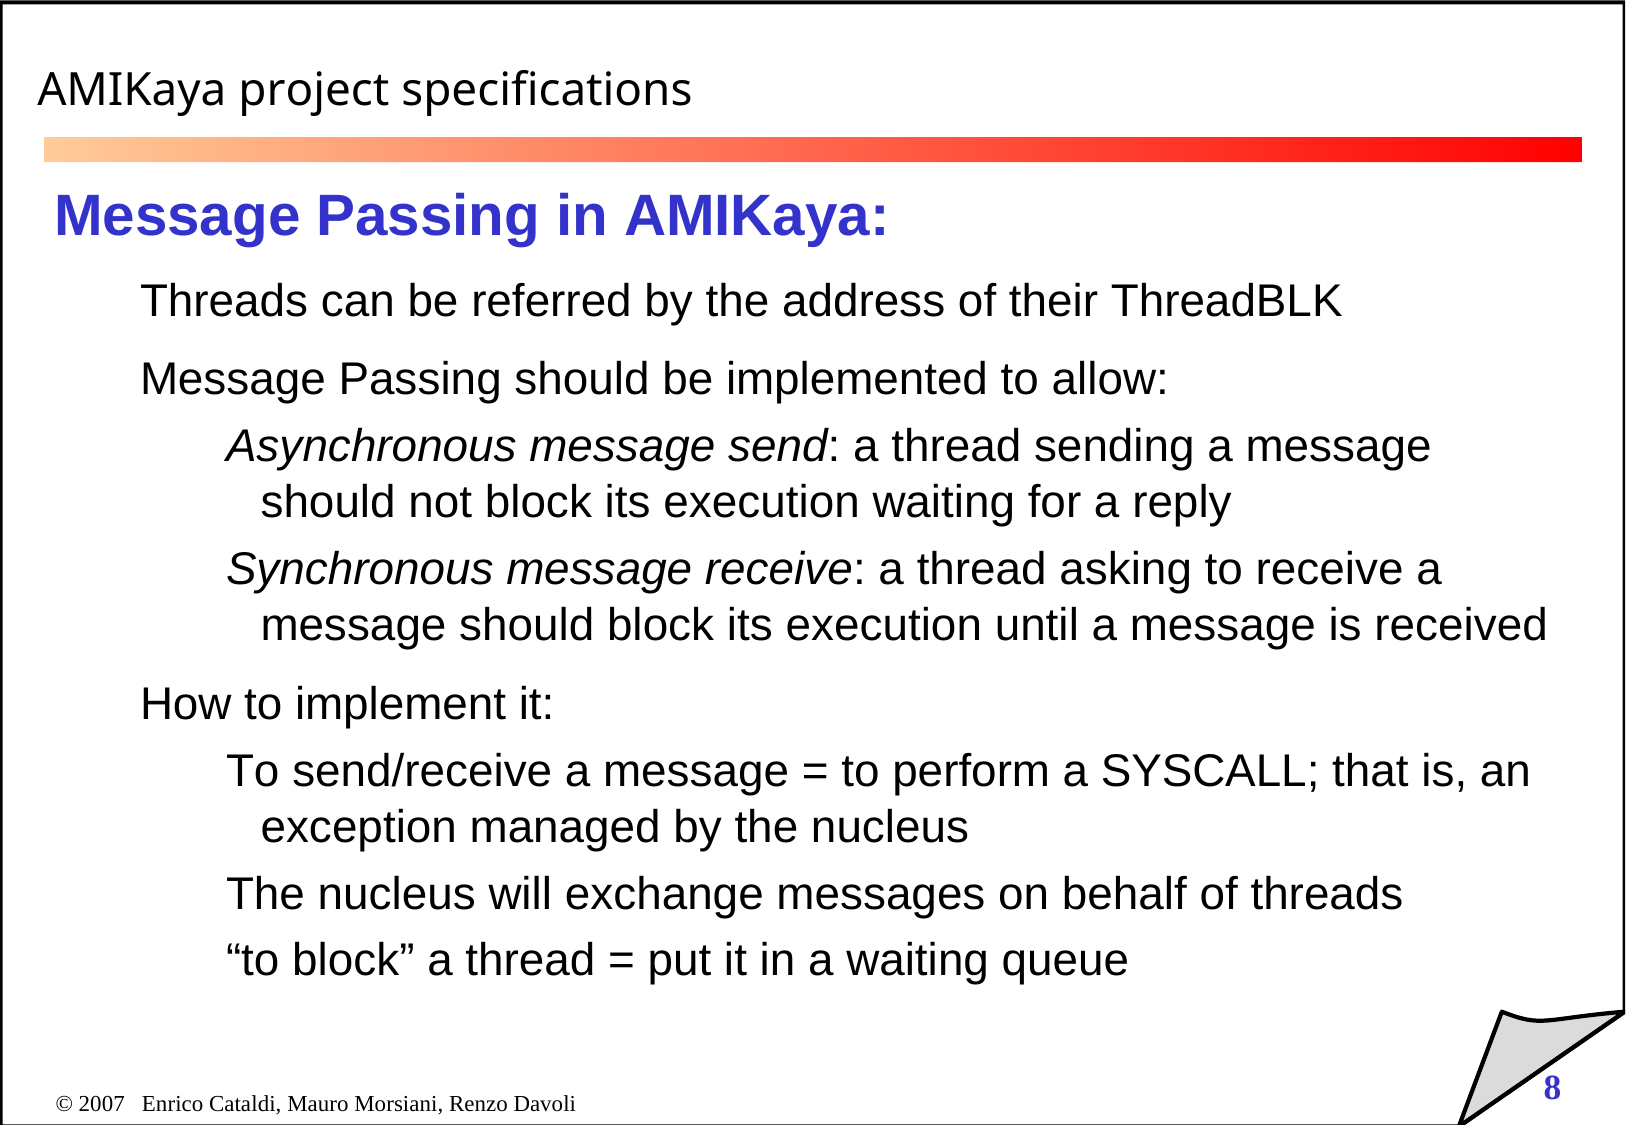

# AMIKaya project specifications
Message Passing in AMIKaya:
Threads can be referred by the address of their ThreadBLK
Message Passing should be implemented to allow:
Asynchronous message send: a thread sending a message should not block its execution waiting for a reply
Synchronous message receive: a thread asking to receive a message should block its execution until a message is received
How to implement it:
To send/receive a message = to perform a SYSCALL; that is, an exception managed by the nucleus
The nucleus will exchange messages on behalf of threads
“to block” a thread = put it in a waiting queue